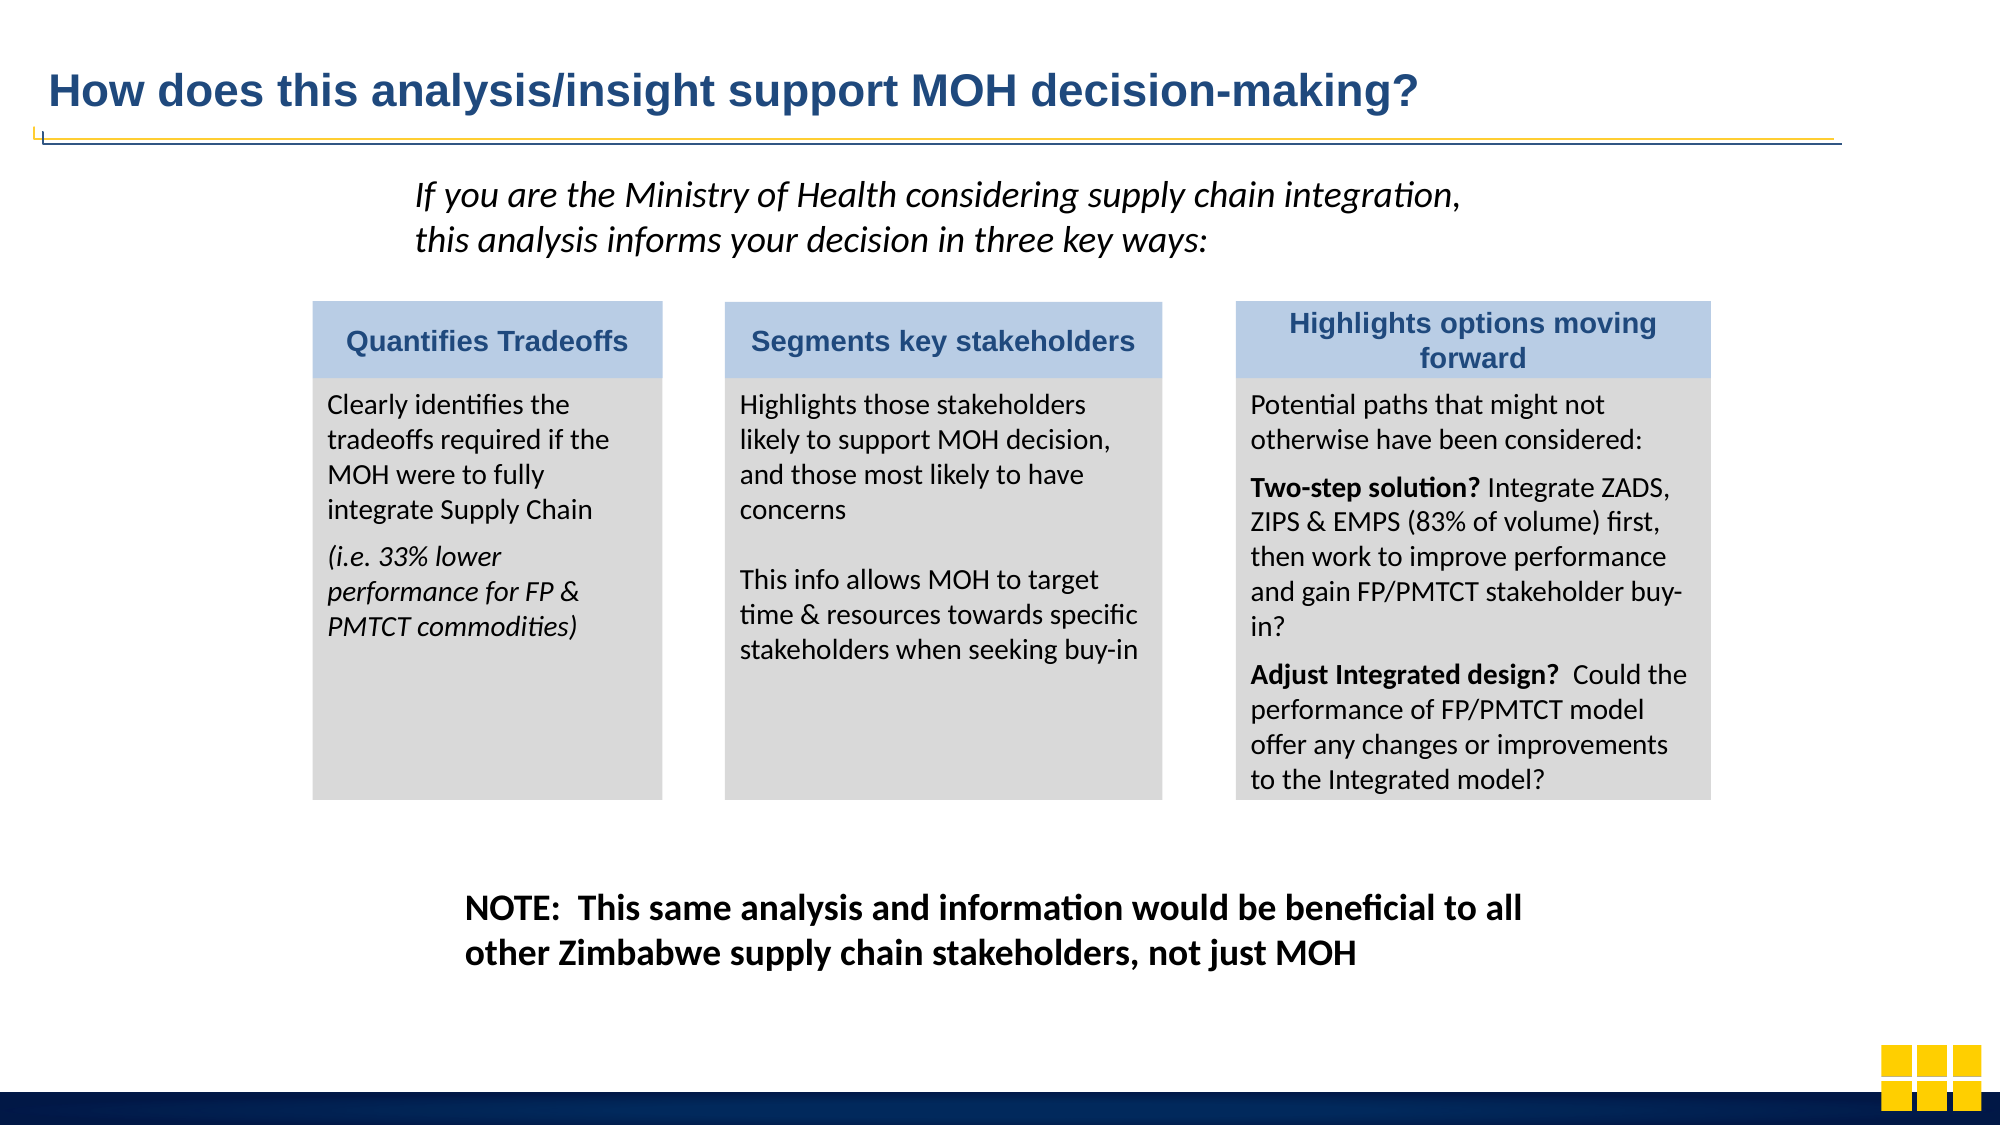

# How does this analysis/insight support MOH decision-making?
If you are the Ministry of Health considering supply chain integration, this analysis informs your decision in three key ways:
Quantifies Tradeoffs
Highlights options moving forward
Segments key stakeholders
Clearly identifies the tradeoffs required if the MOH were to fully integrate Supply Chain
(i.e. 33% lower performance for FP & PMTCT commodities)
Potential paths that might not otherwise have been considered:
Two-step solution? Integrate ZADS, ZIPS & EMPS (83% of volume) first, then work to improve performance and gain FP/PMTCT stakeholder buy-in?
Adjust Integrated design? Could the performance of FP/PMTCT model offer any changes or improvements to the Integrated model?
Highlights those stakeholders likely to support MOH decision, and those most likely to have concerns
This info allows MOH to target time & resources towards specific stakeholders when seeking buy-in
NOTE: This same analysis and information would be beneficial to all other Zimbabwe supply chain stakeholders, not just MOH